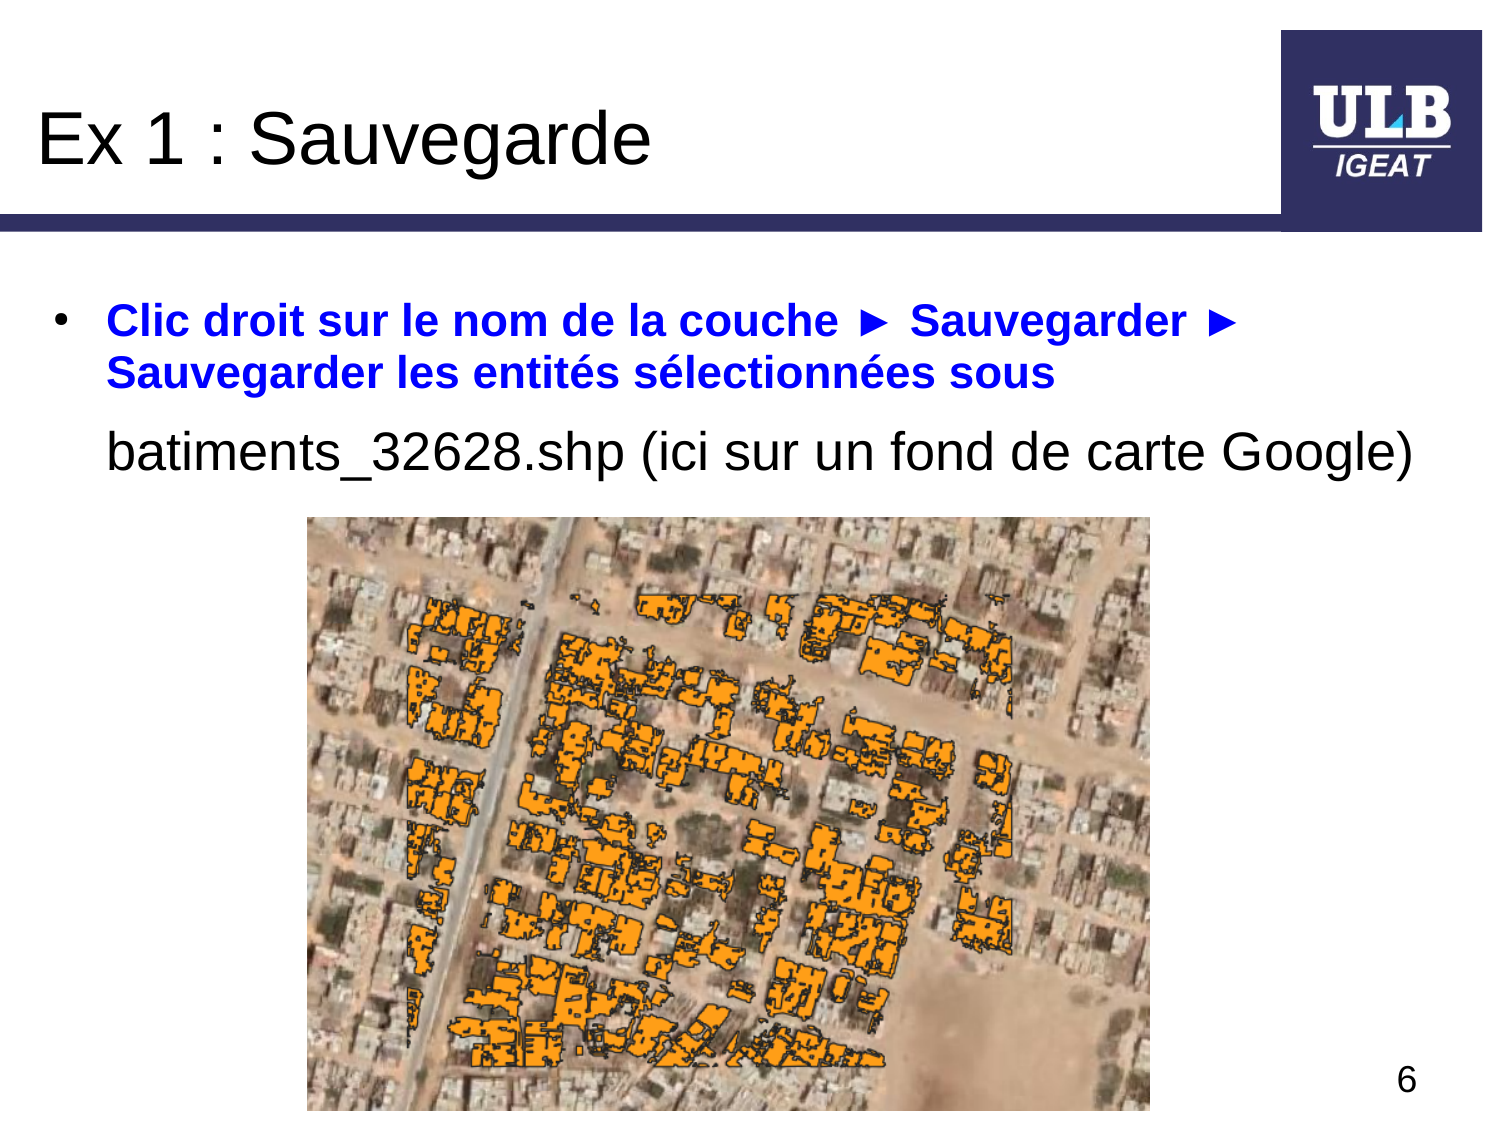

# Ex 1 : Sauvegarde
Clic droit sur le nom de la couche ► Sauvegarder ► Sauvegarder les entités sélectionnées sous
batiments_32628.shp (ici sur un fond de carte Google)